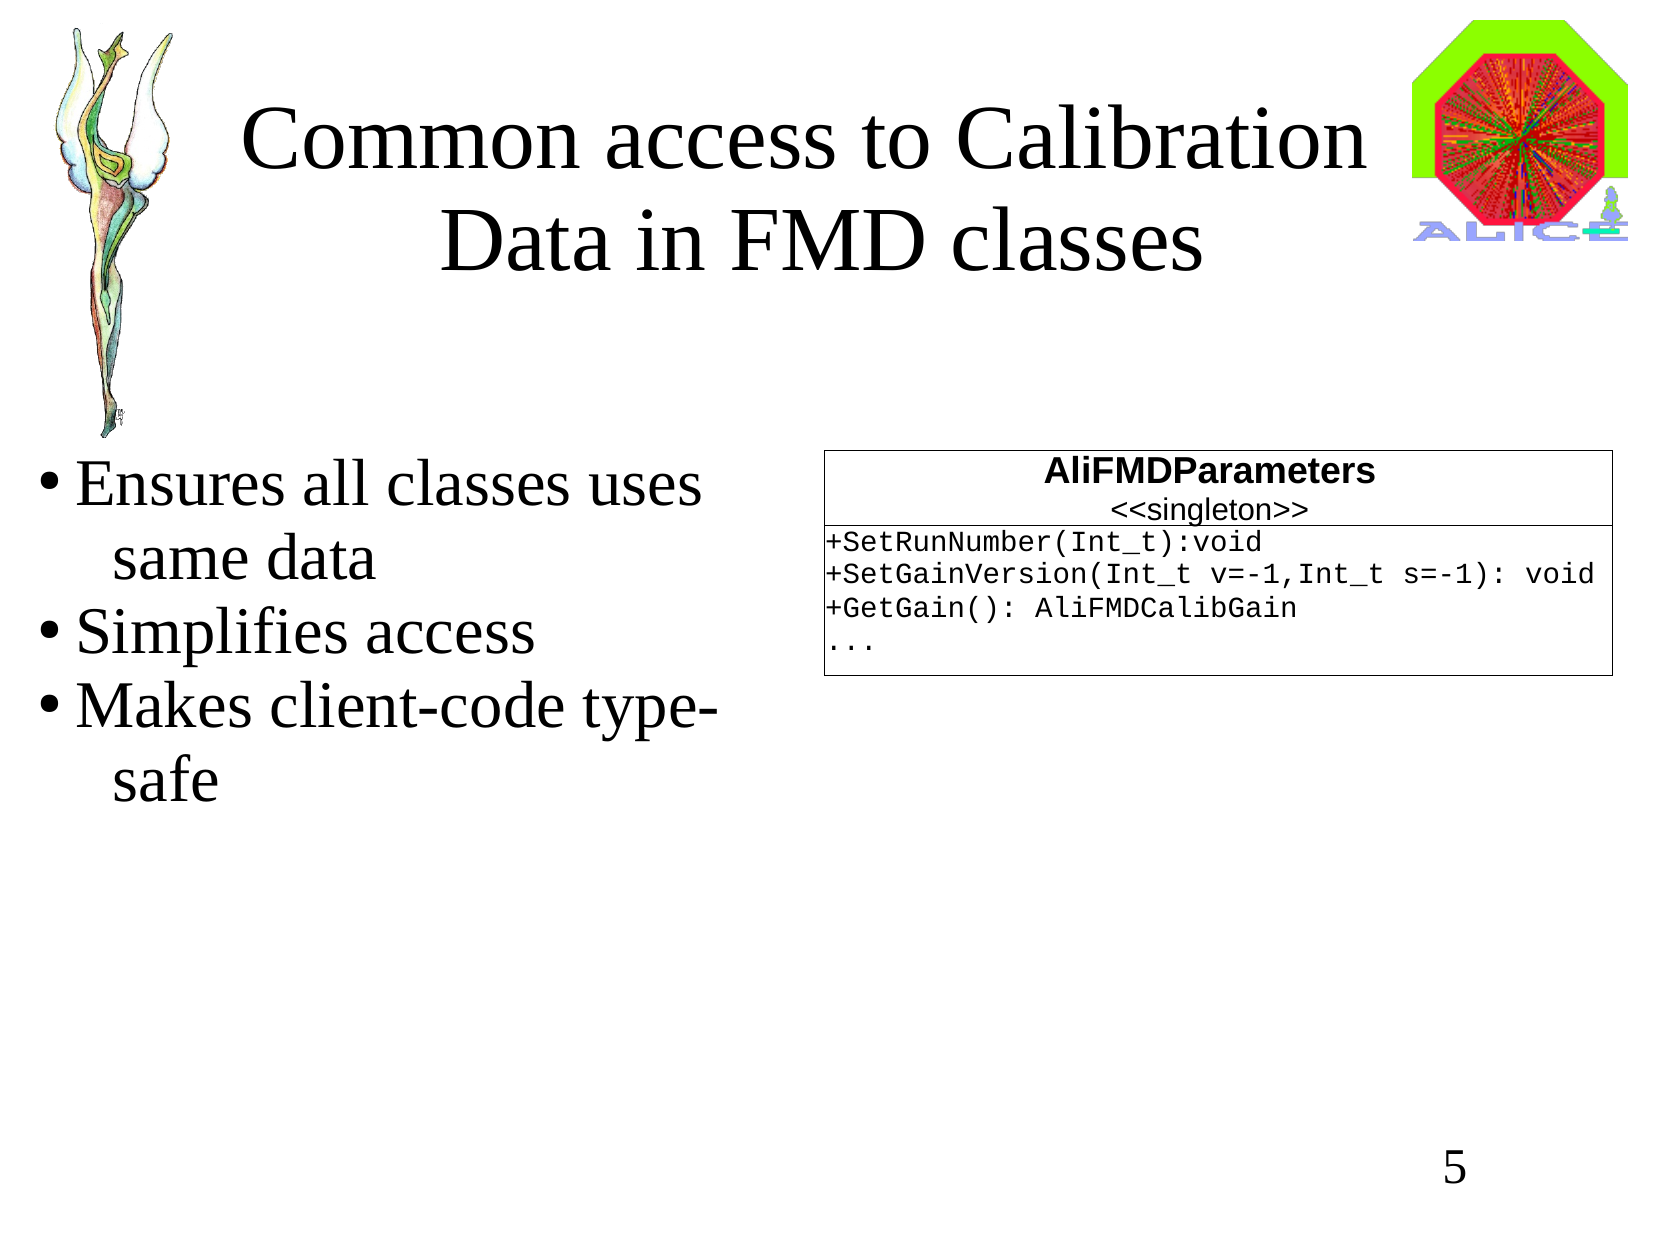

# Common access to Calibration Data in FMD classes
Ensures all classes uses same data
Simplifies access
Makes client-code type-safe
AliFMDParameters
<<singleton>>
+SetRunNumber(Int_t):void
+SetGainVersion(Int_t v=-1,Int_t s=-1): void
+GetGain(): AliFMDCalibGain
...